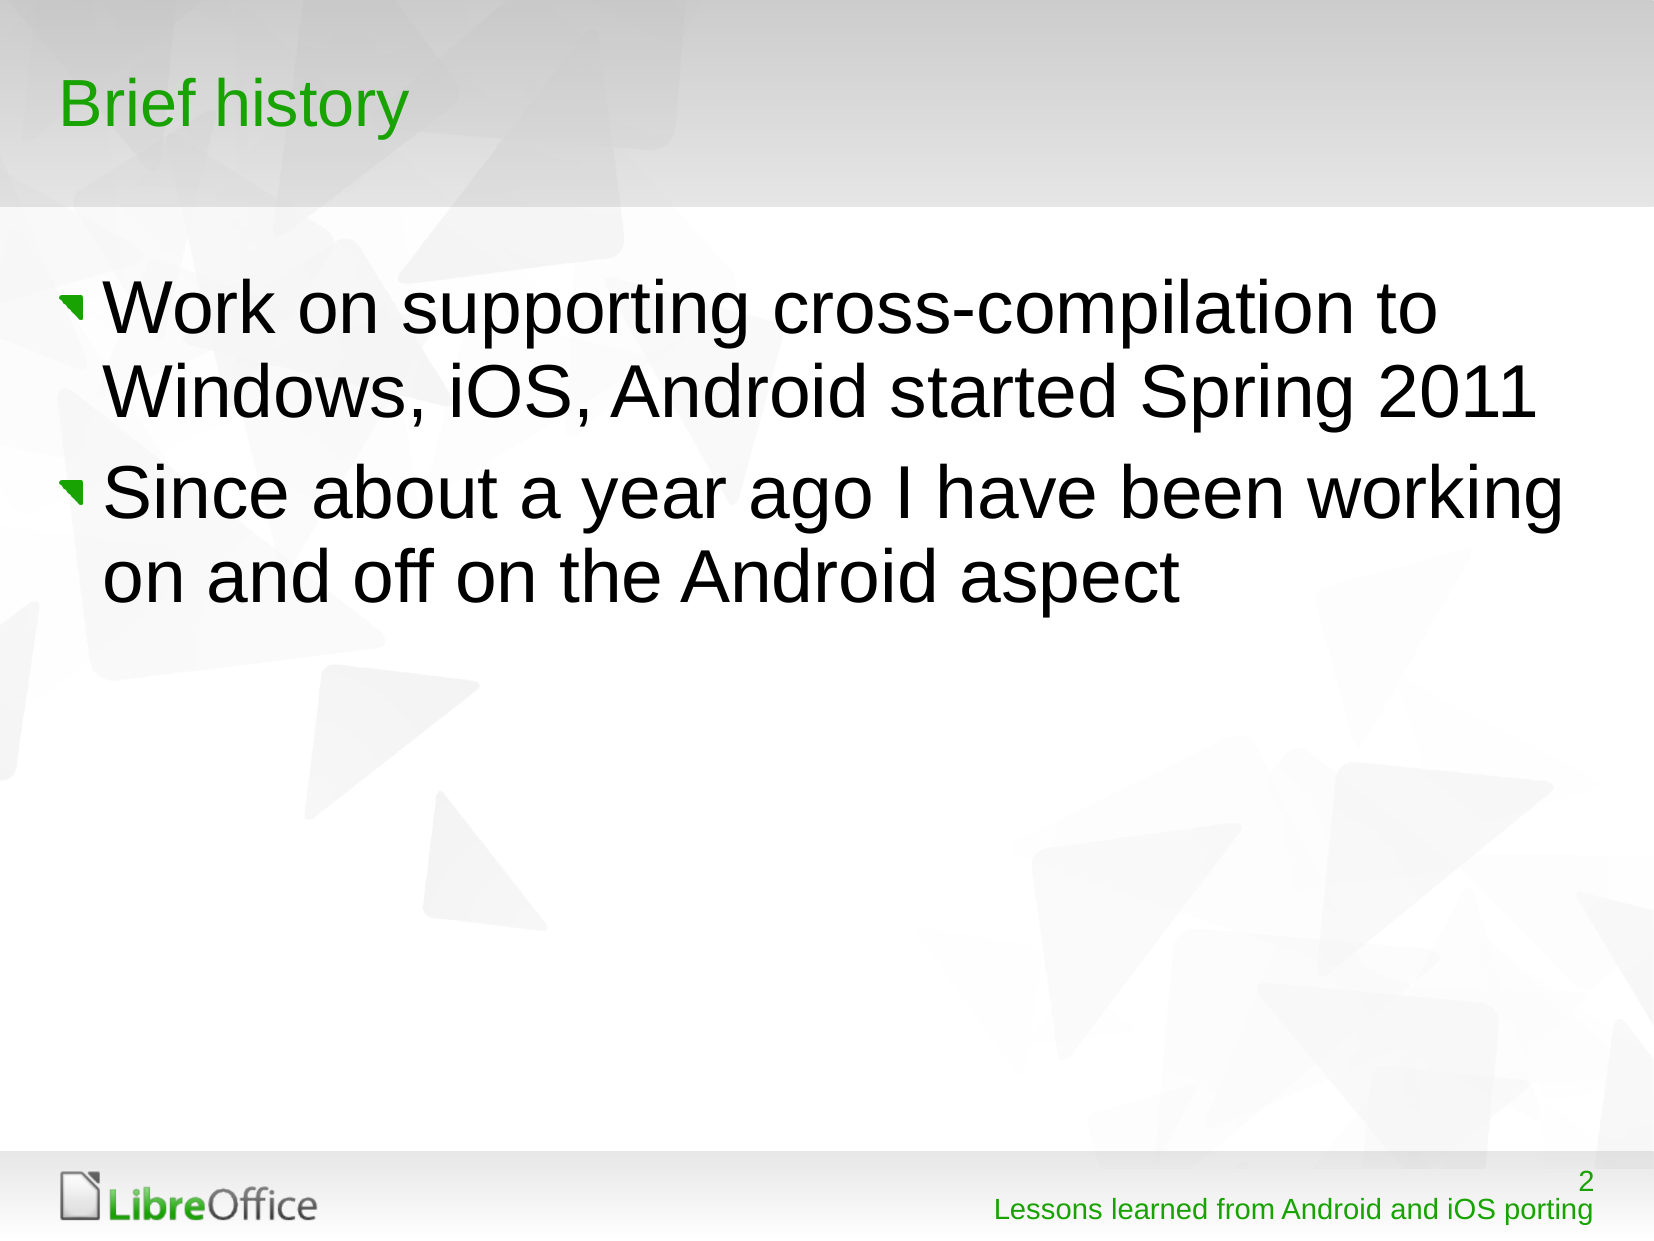

# Brief history
Work on supporting cross-compilation to Windows, iOS, Android started Spring 2011
Since about a year ago I have been working on and off on the Android aspect
2
Lessons learned from Android and iOS porting